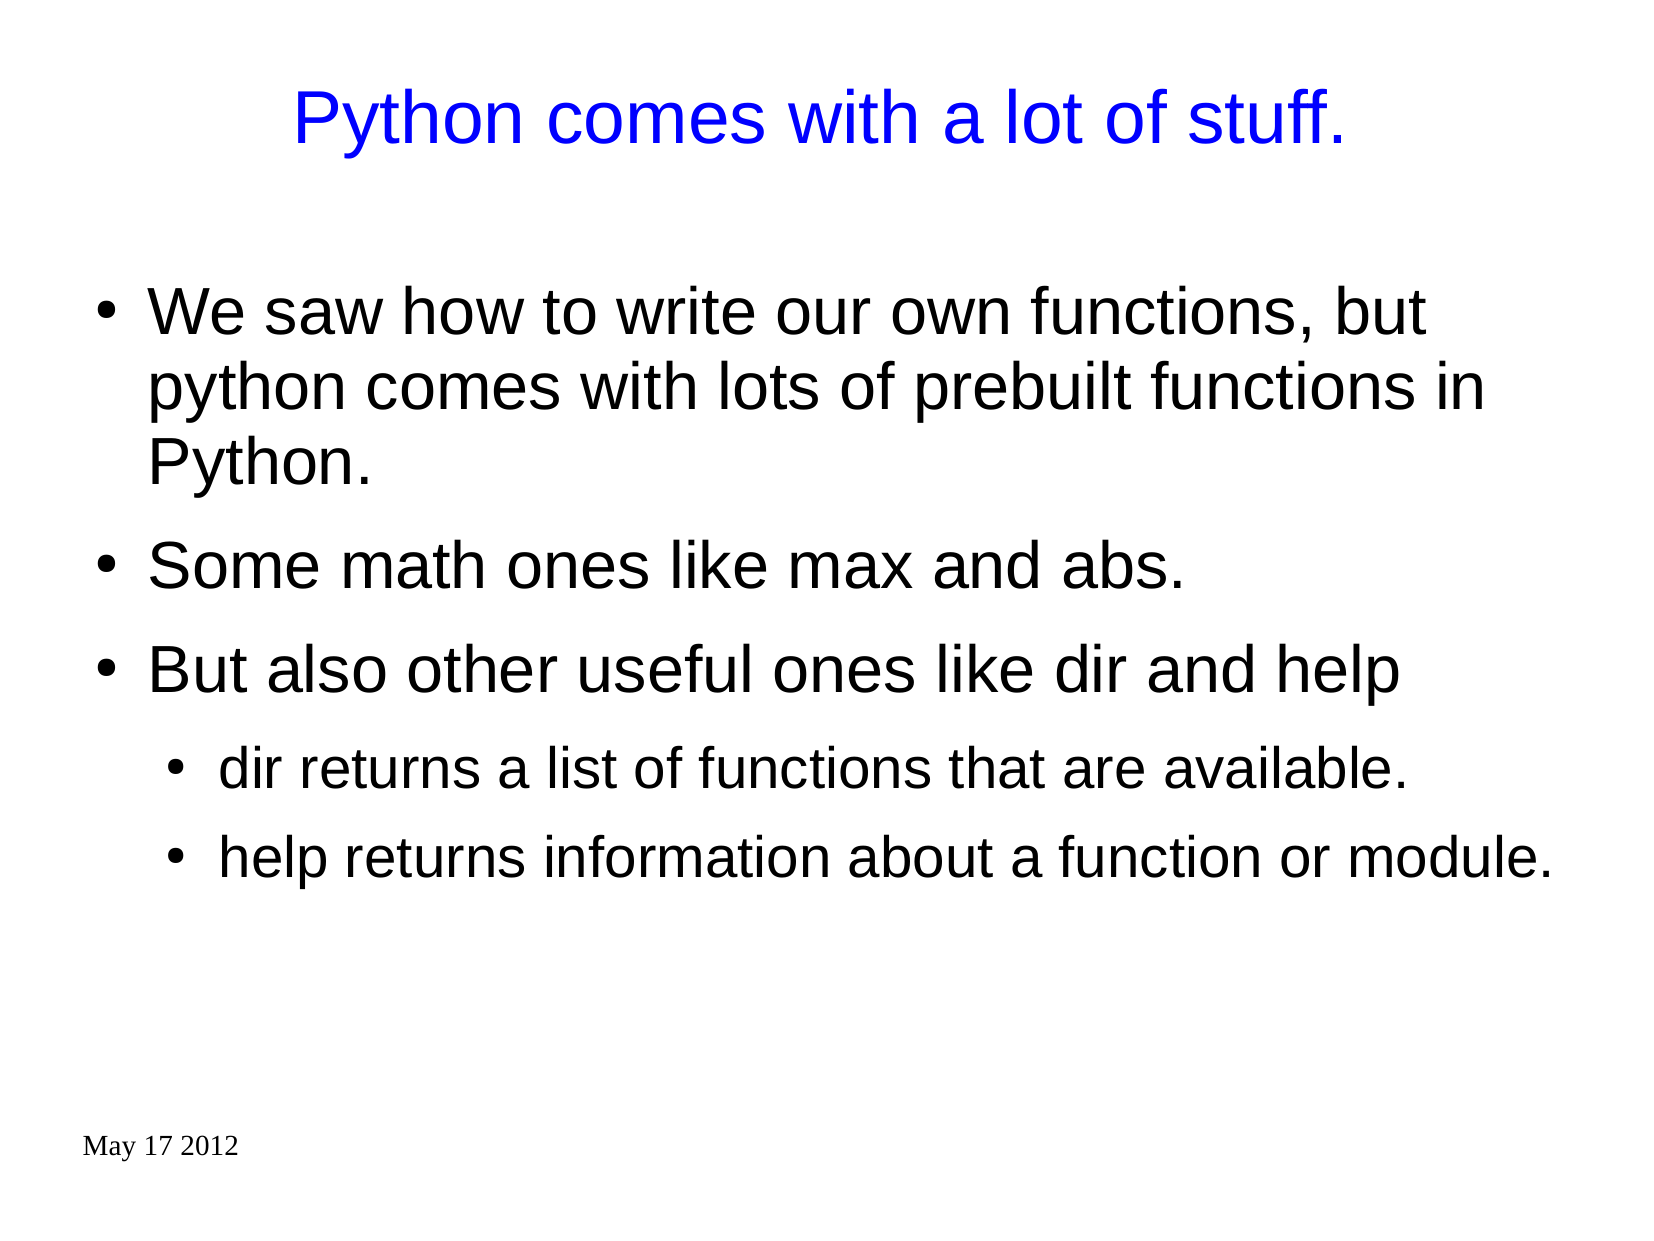

# Python comes with a lot of stuff.
We saw how to write our own functions, but python comes with lots of prebuilt functions in Python.
Some math ones like max and abs.
But also other useful ones like dir and help
dir returns a list of functions that are available.
help returns information about a function or module.
May 17 2012